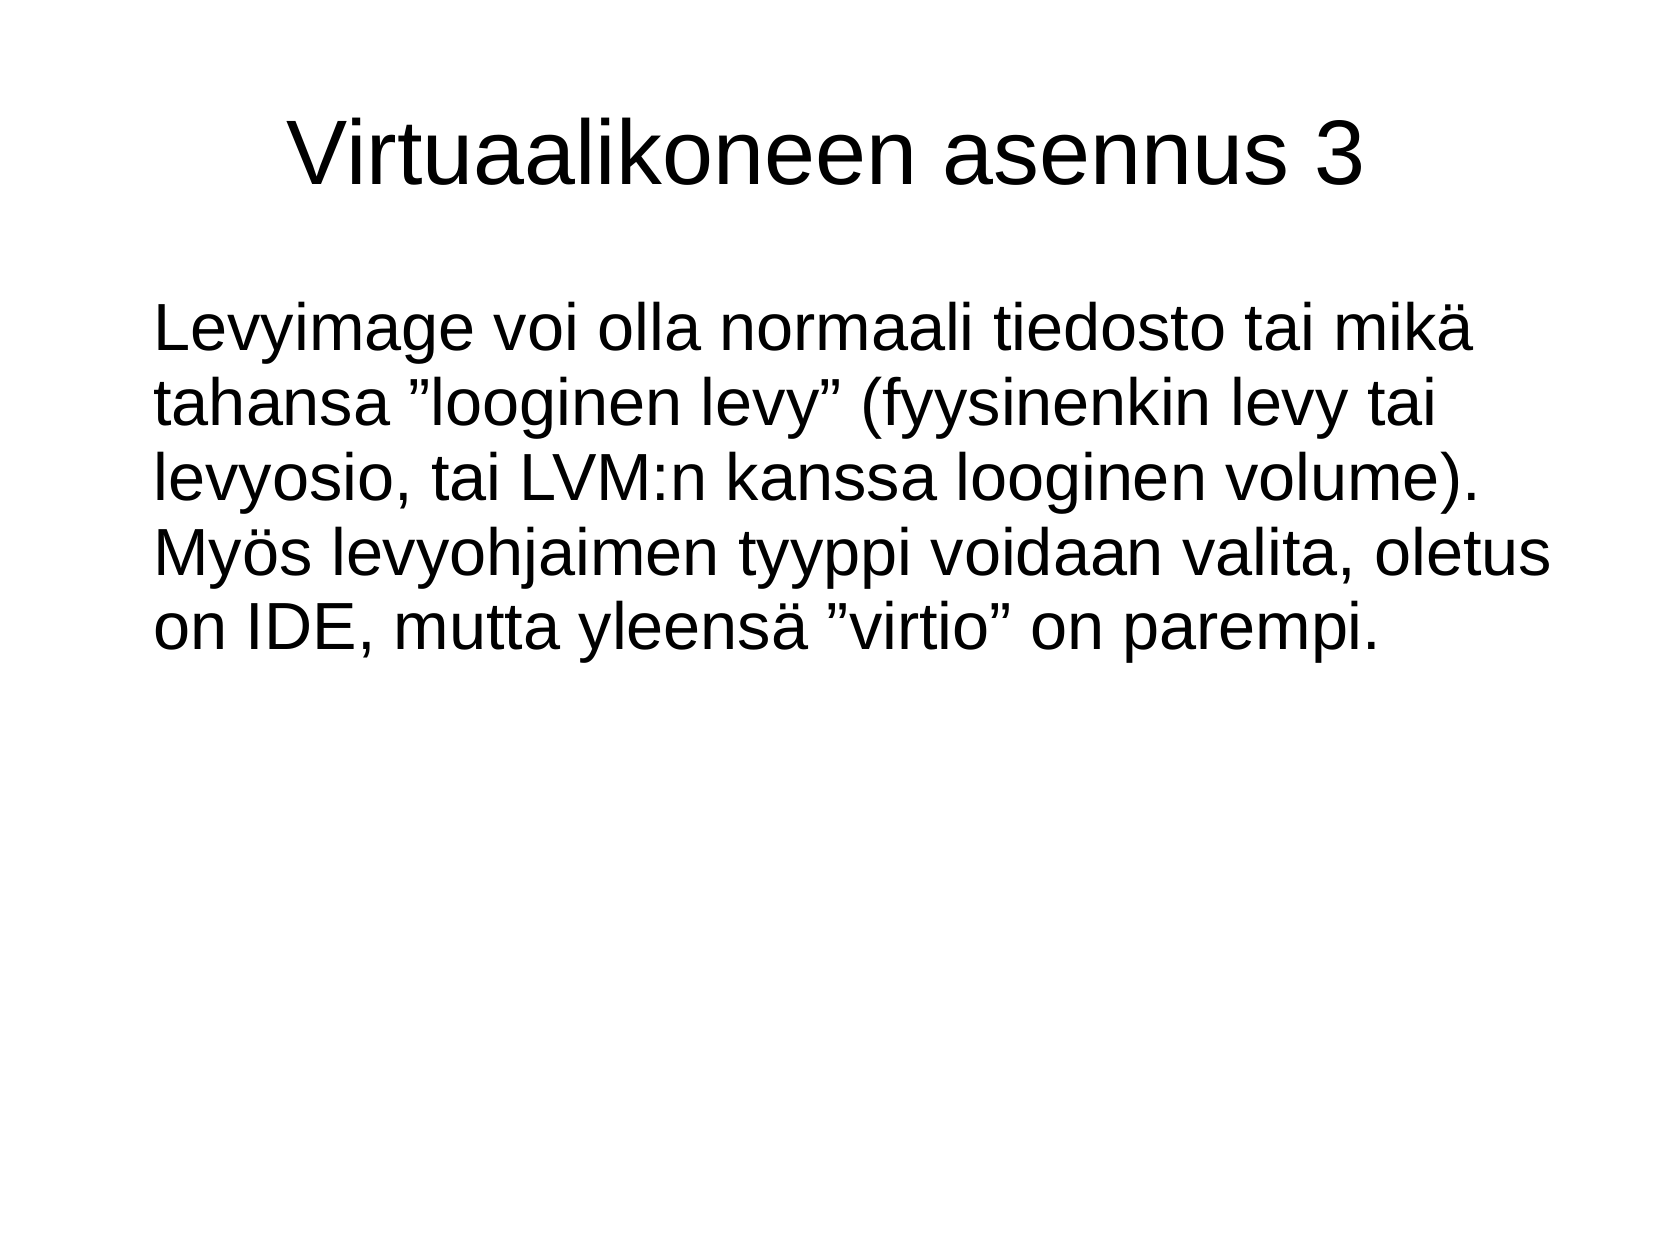

# Virtuaalikoneen asennus 3
Levyimage voi olla normaali tiedosto tai mikä tahansa ”looginen levy” (fyysinenkin levy tai levyosio, tai LVM:n kanssa looginen volume). Myös levyohjaimen tyyppi voidaan valita, oletus on IDE, mutta yleensä ”virtio” on parempi.